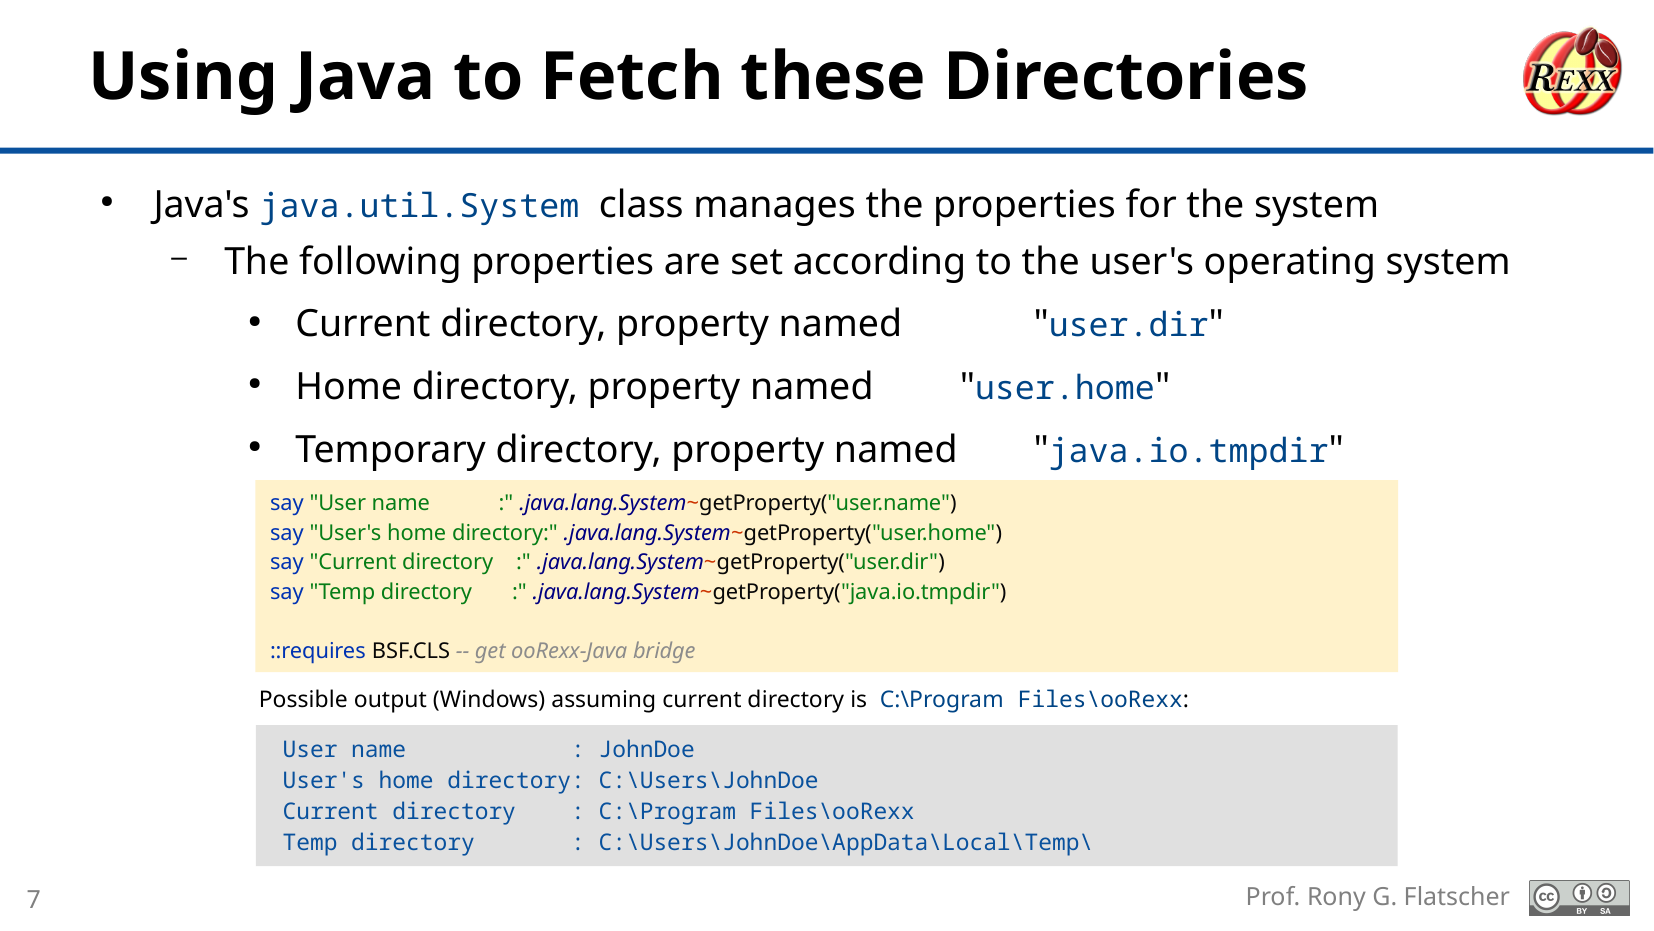

# Using Java to Fetch these Directories
Java's java.util.System class manages the properties for the system
The following properties are set according to the user's operating system
Current directory, property named 		"user.dir"
Home directory, property named 		"user.home"
Temporary directory, property named 	"java.io.tmpdir"
say "User name :" .java.lang.System~getProperty("user.name")
say "User's home directory:" .java.lang.System~getProperty("user.home")
say "Current directory :" .java.lang.System~getProperty("user.dir")
say "Temp directory :" .java.lang.System~getProperty("java.io.tmpdir")
::requires BSF.CLS -- get ooRexx-Java bridge
Possible output (Windows) assuming current directory is C:\Program Files\ooRexx:
User name : JohnDoe
User's home directory: C:\Users\JohnDoe
Current directory : C:\Program Files\ooRexx
Temp directory : C:\Users\JohnDoe\AppData\Local\Temp\